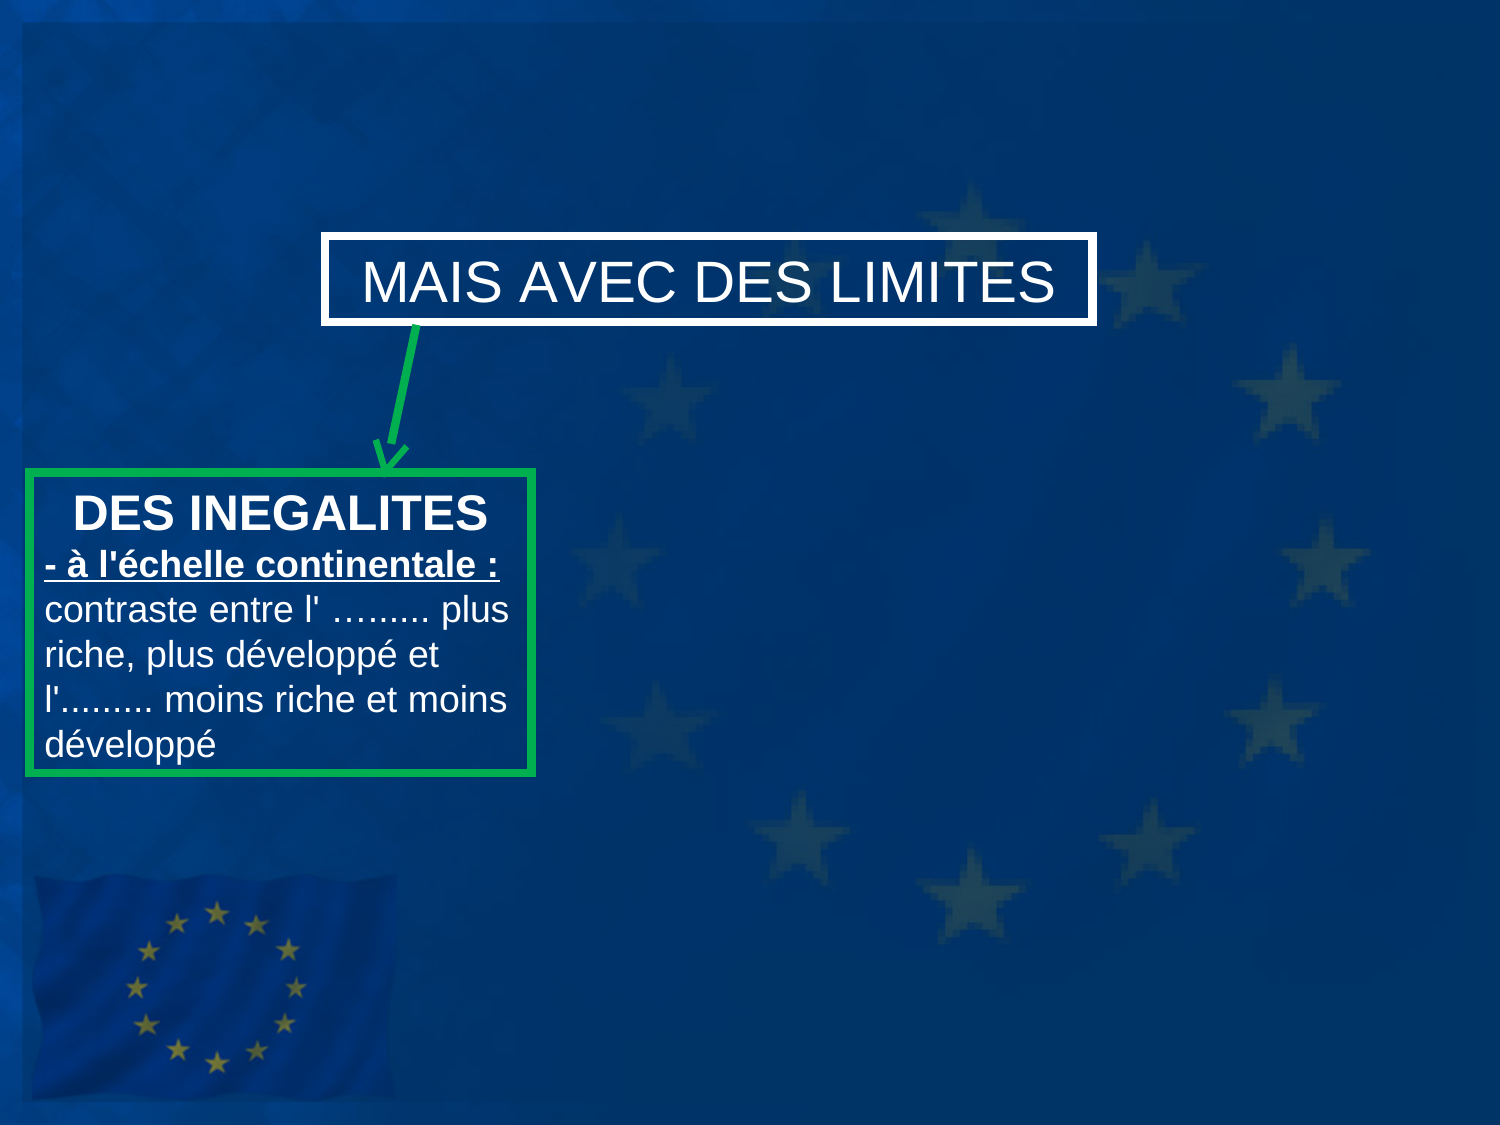

MAIS AVEC DES LIMITES
DES INEGALITES
- à l'échelle continentale : contraste entre l' …...... plus riche, plus développé et l'......... moins riche et moins développé